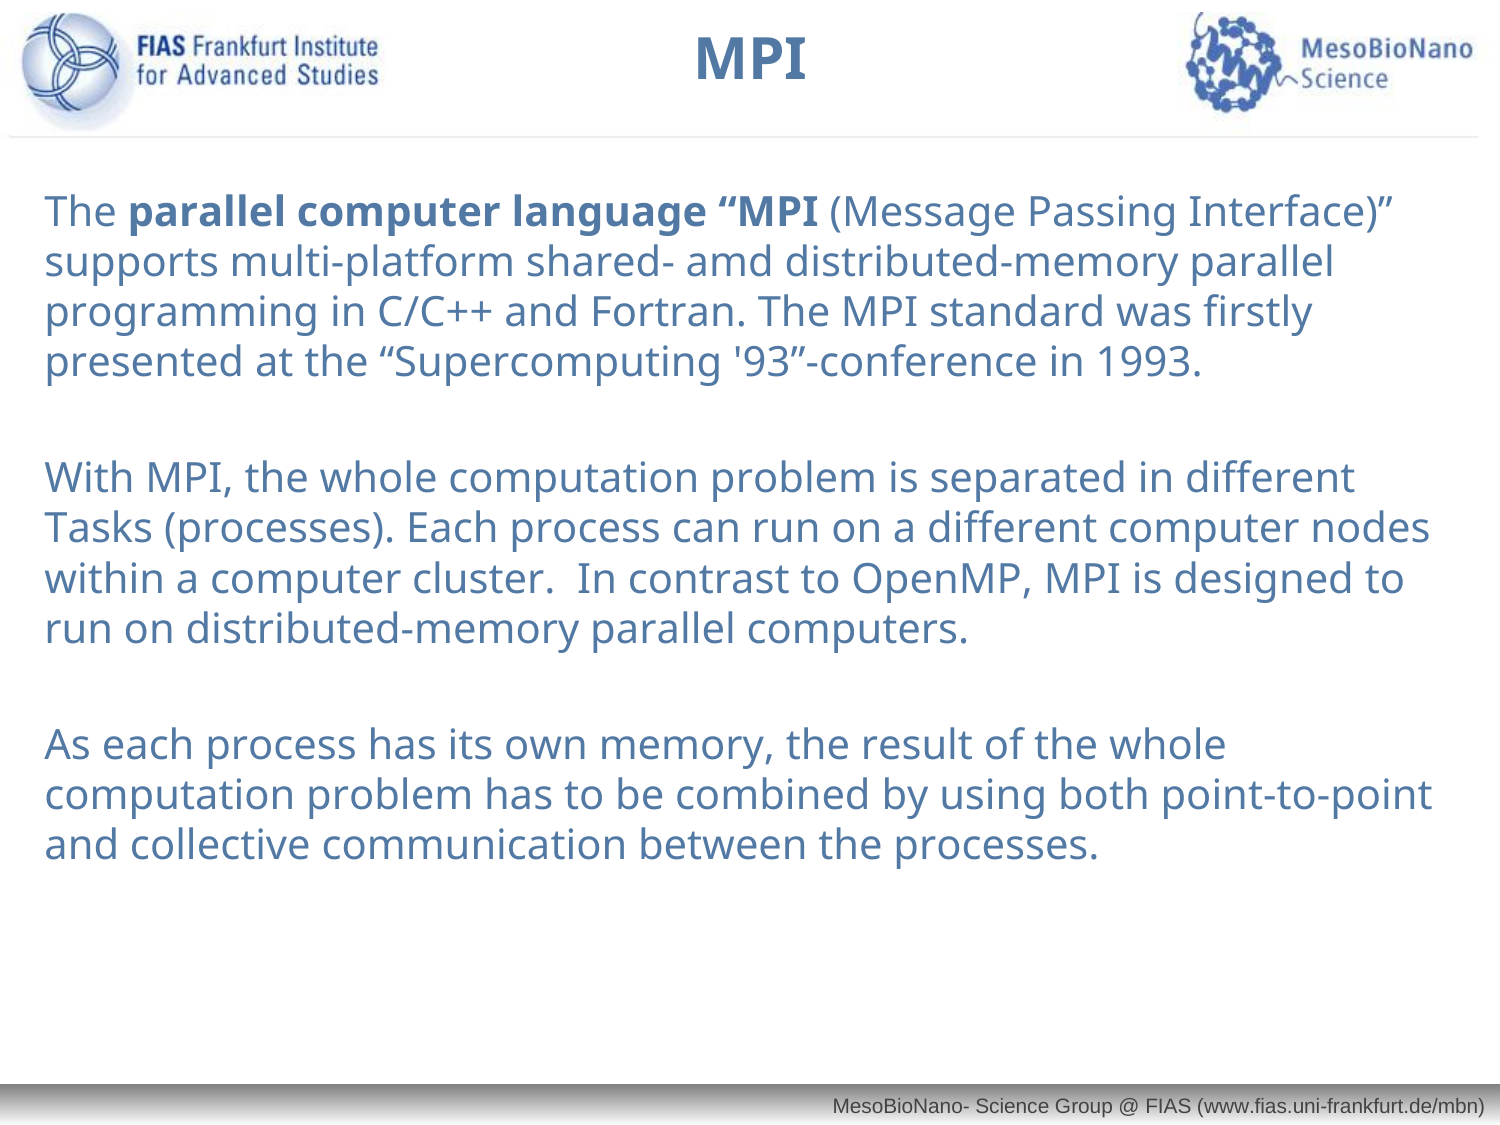

# MPI
The parallel computer language “MPI (Message Passing Interface)” supports multi-platform shared- amd distributed-memory parallel programming in C/C++ and Fortran. The MPI standard was firstly presented at the “Supercomputing '93”-conference in 1993.
With MPI, the whole computation problem is separated in different Tasks (processes). Each process can run on a different computer nodes within a computer cluster. In contrast to OpenMP, MPI is designed to run on distributed-memory parallel computers.
As each process has its own memory, the result of the whole computation problem has to be combined by using both point-to-point and collective communication between the processes.